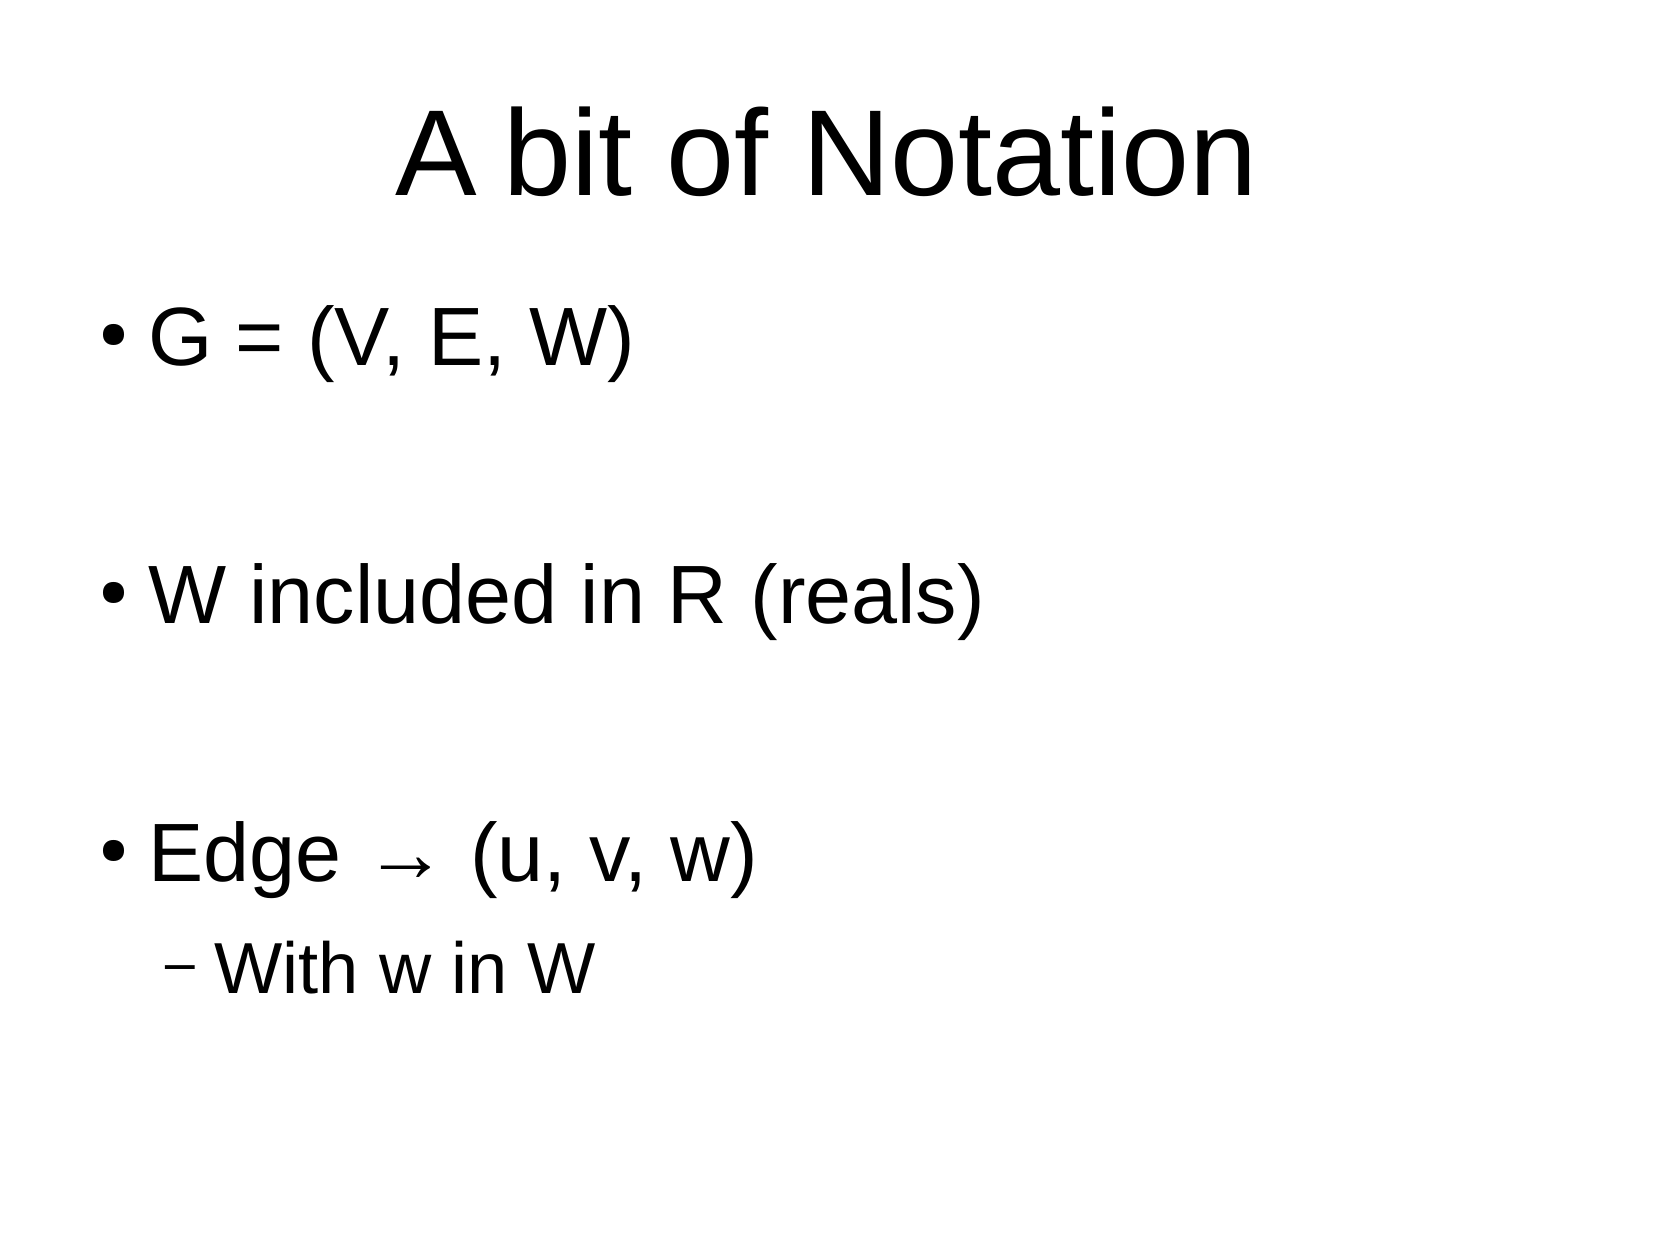

# A bit of Notation
G = (V, E, W)
W included in R (reals)
Edge → (u, v, w)
With w in W